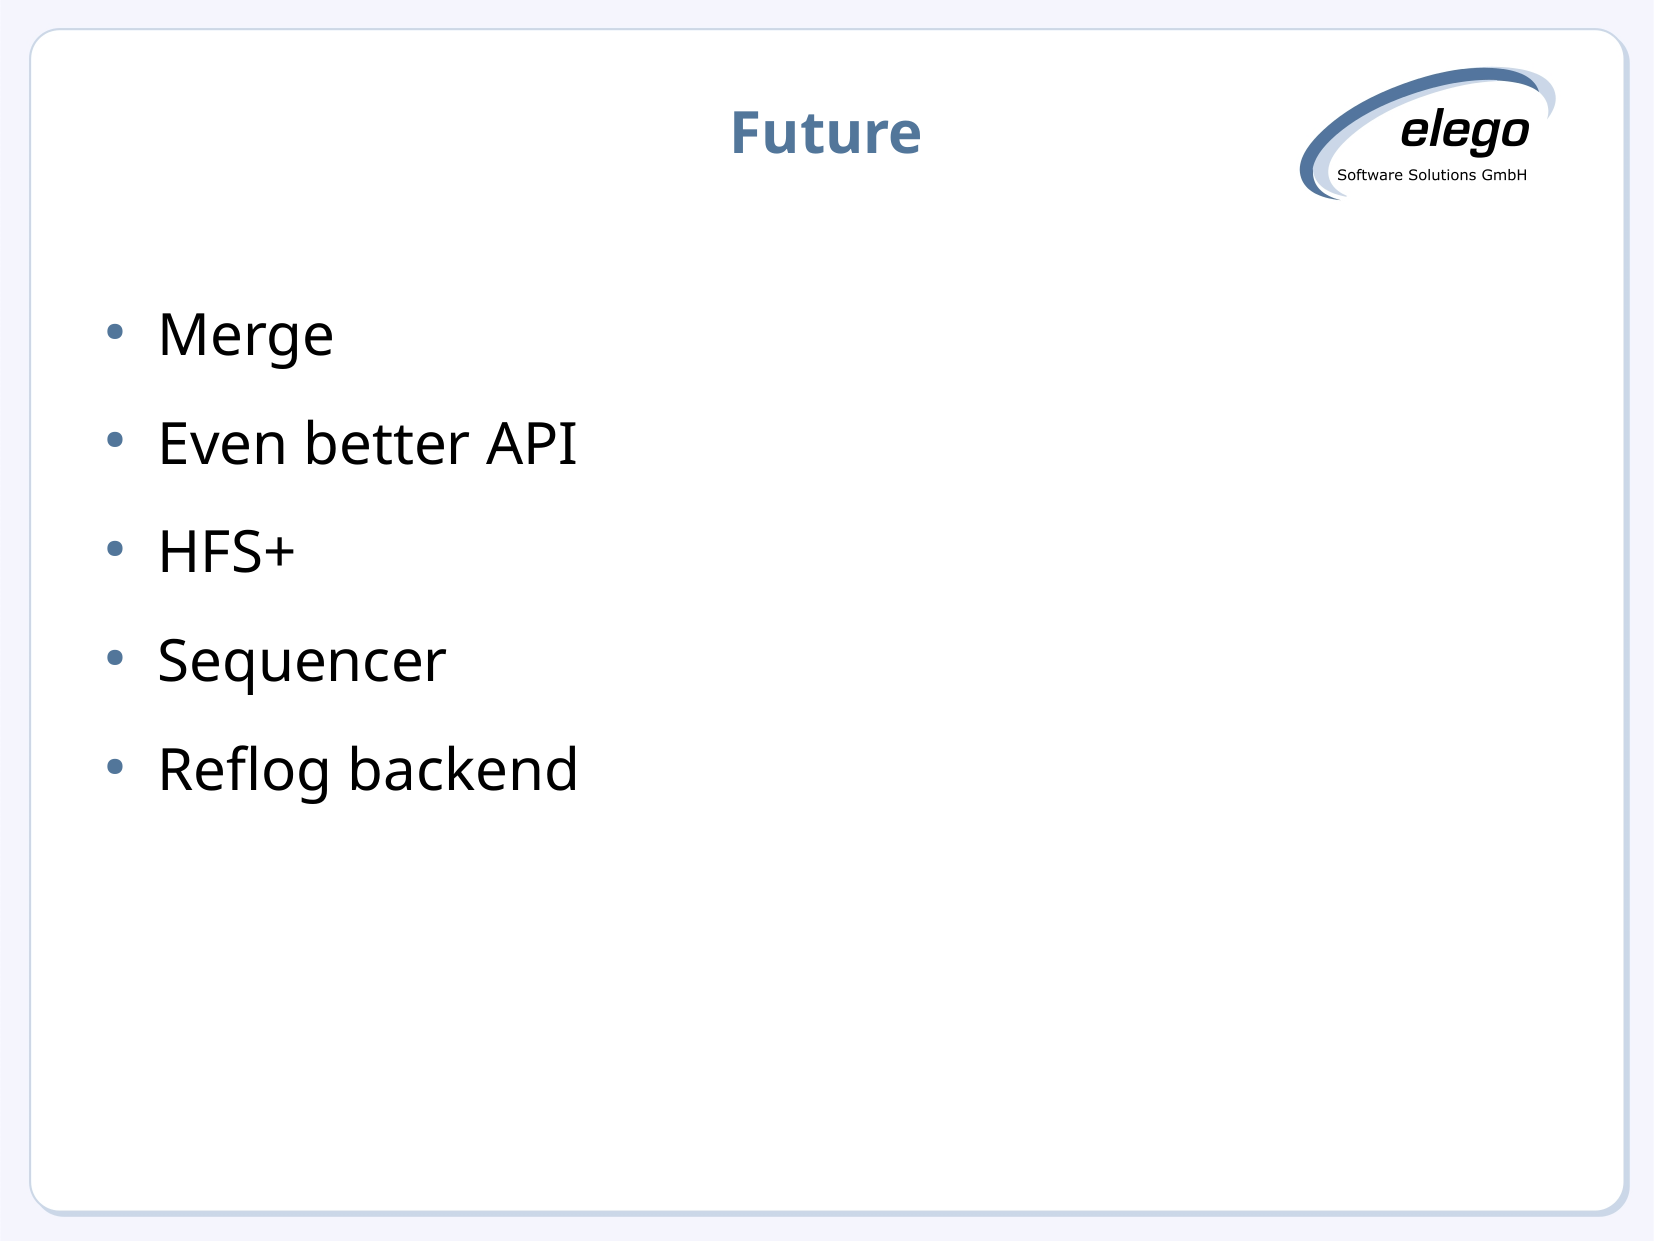

# Future
Merge
Even better API
HFS+
Sequencer
Reflog backend